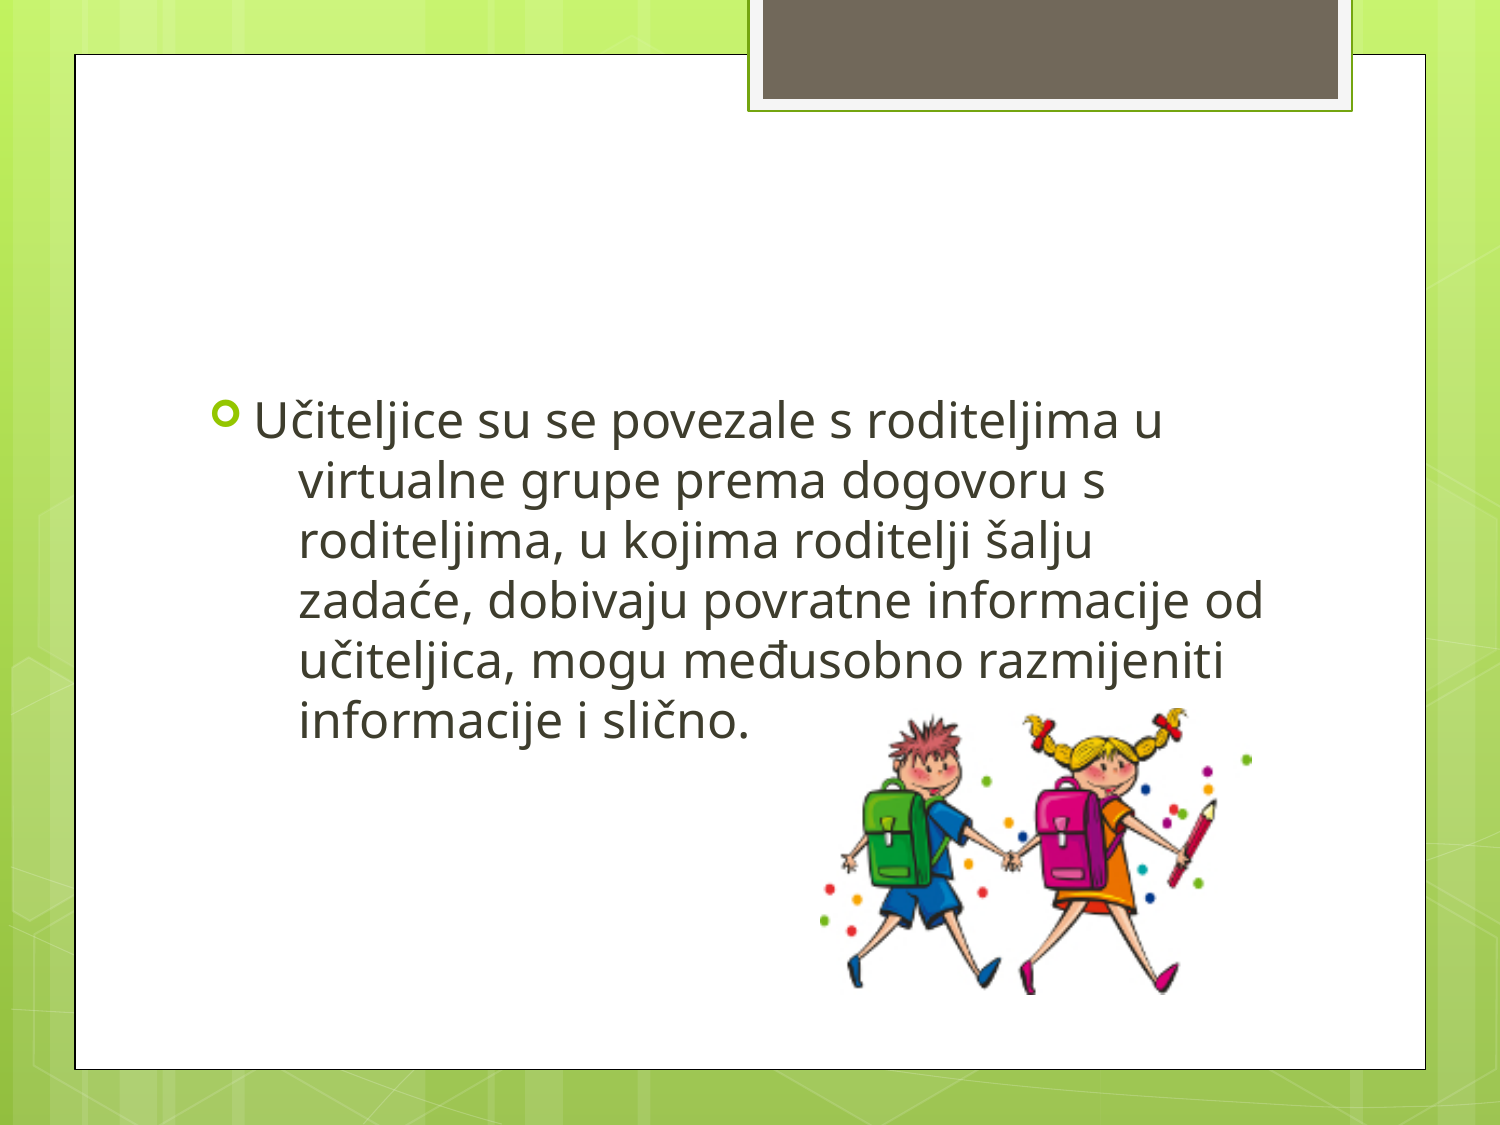

# Učiteljice su se povezale s roditeljima u virtualne grupe prema dogovoru s roditeljima, u kojima roditelji šalju zadaće, dobivaju povratne informacije od učiteljica, mogu međusobno razmijeniti informacije i slično.